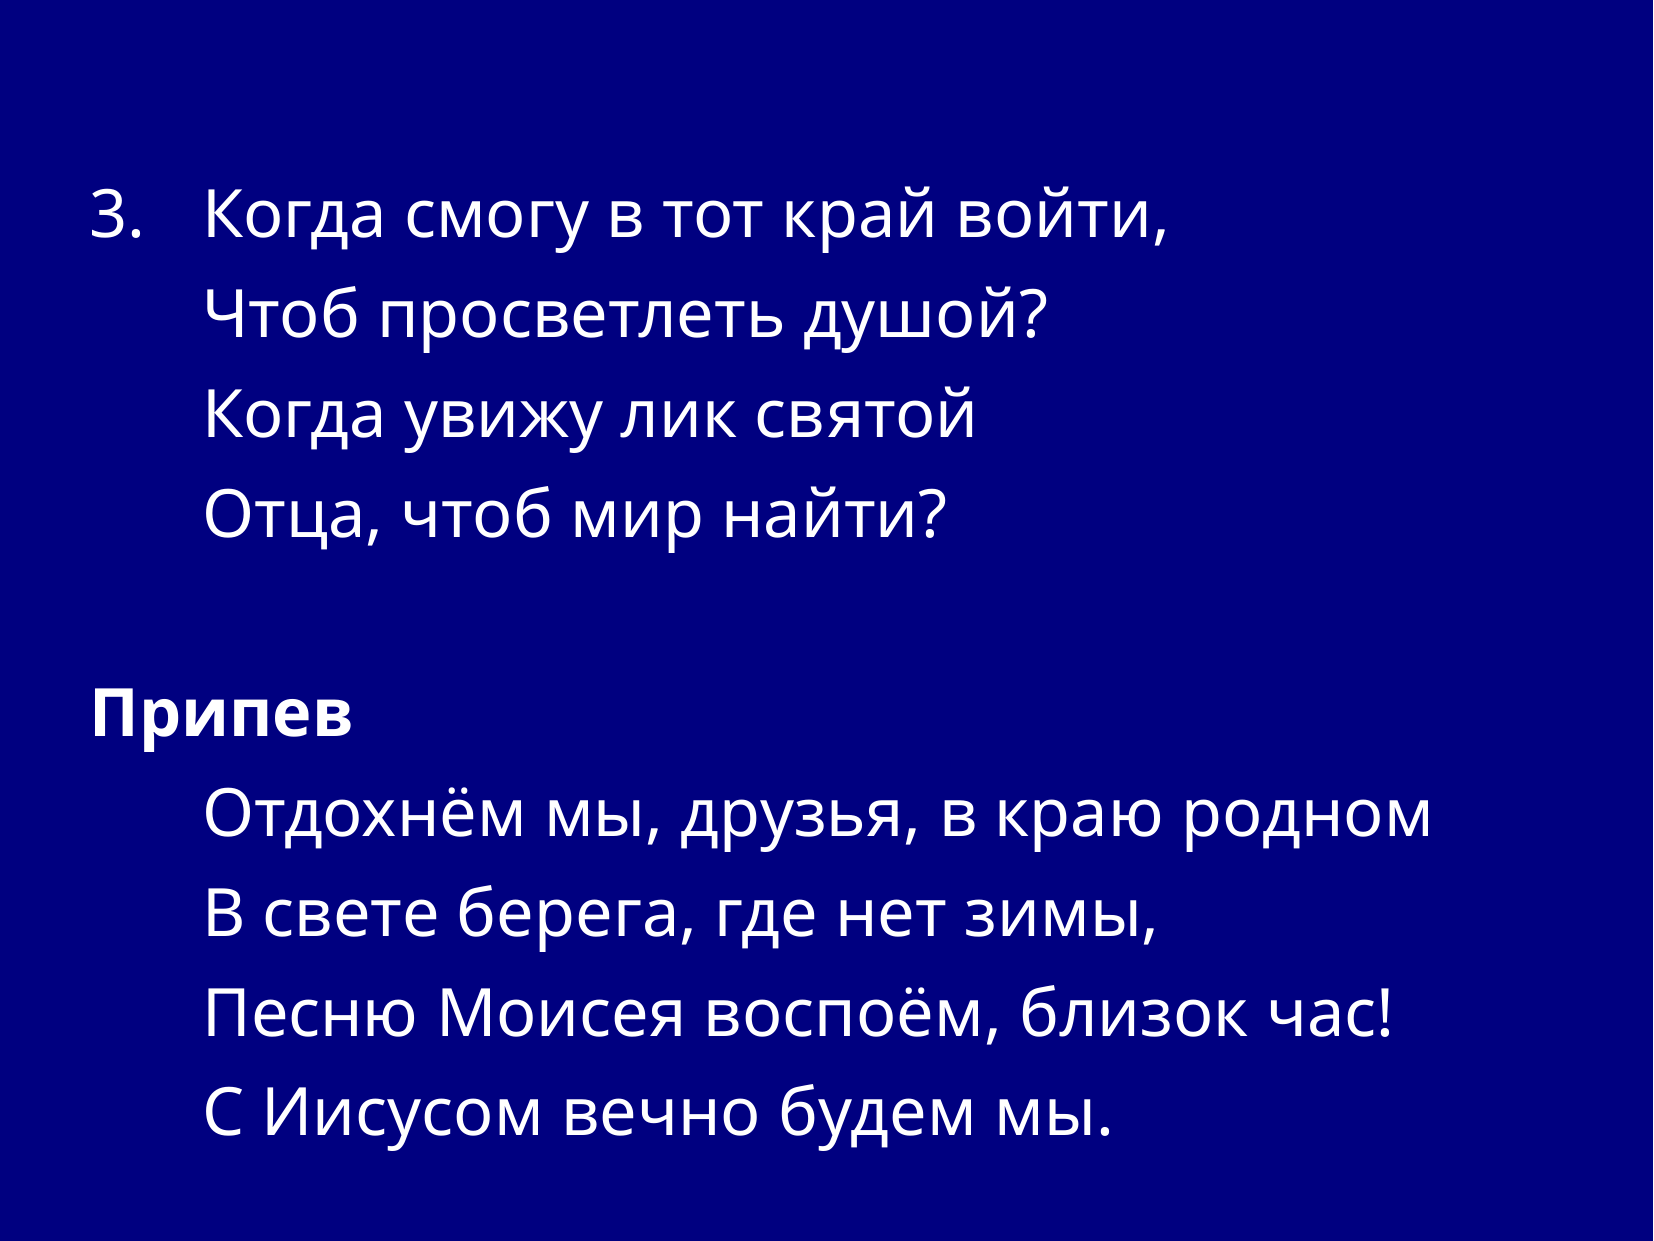

3.	Когда смогу в тот край войти,
	Чтоб просветлеть душой?
	Когда увижу лик святой
	Отца, чтоб мир найти?
Припев
	Отдохнём мы, друзья, в краю родном
	В свете берега, где нет зимы,
	Песню Моисея воспоём, близок час!
	С Иисусом вечно будем мы.